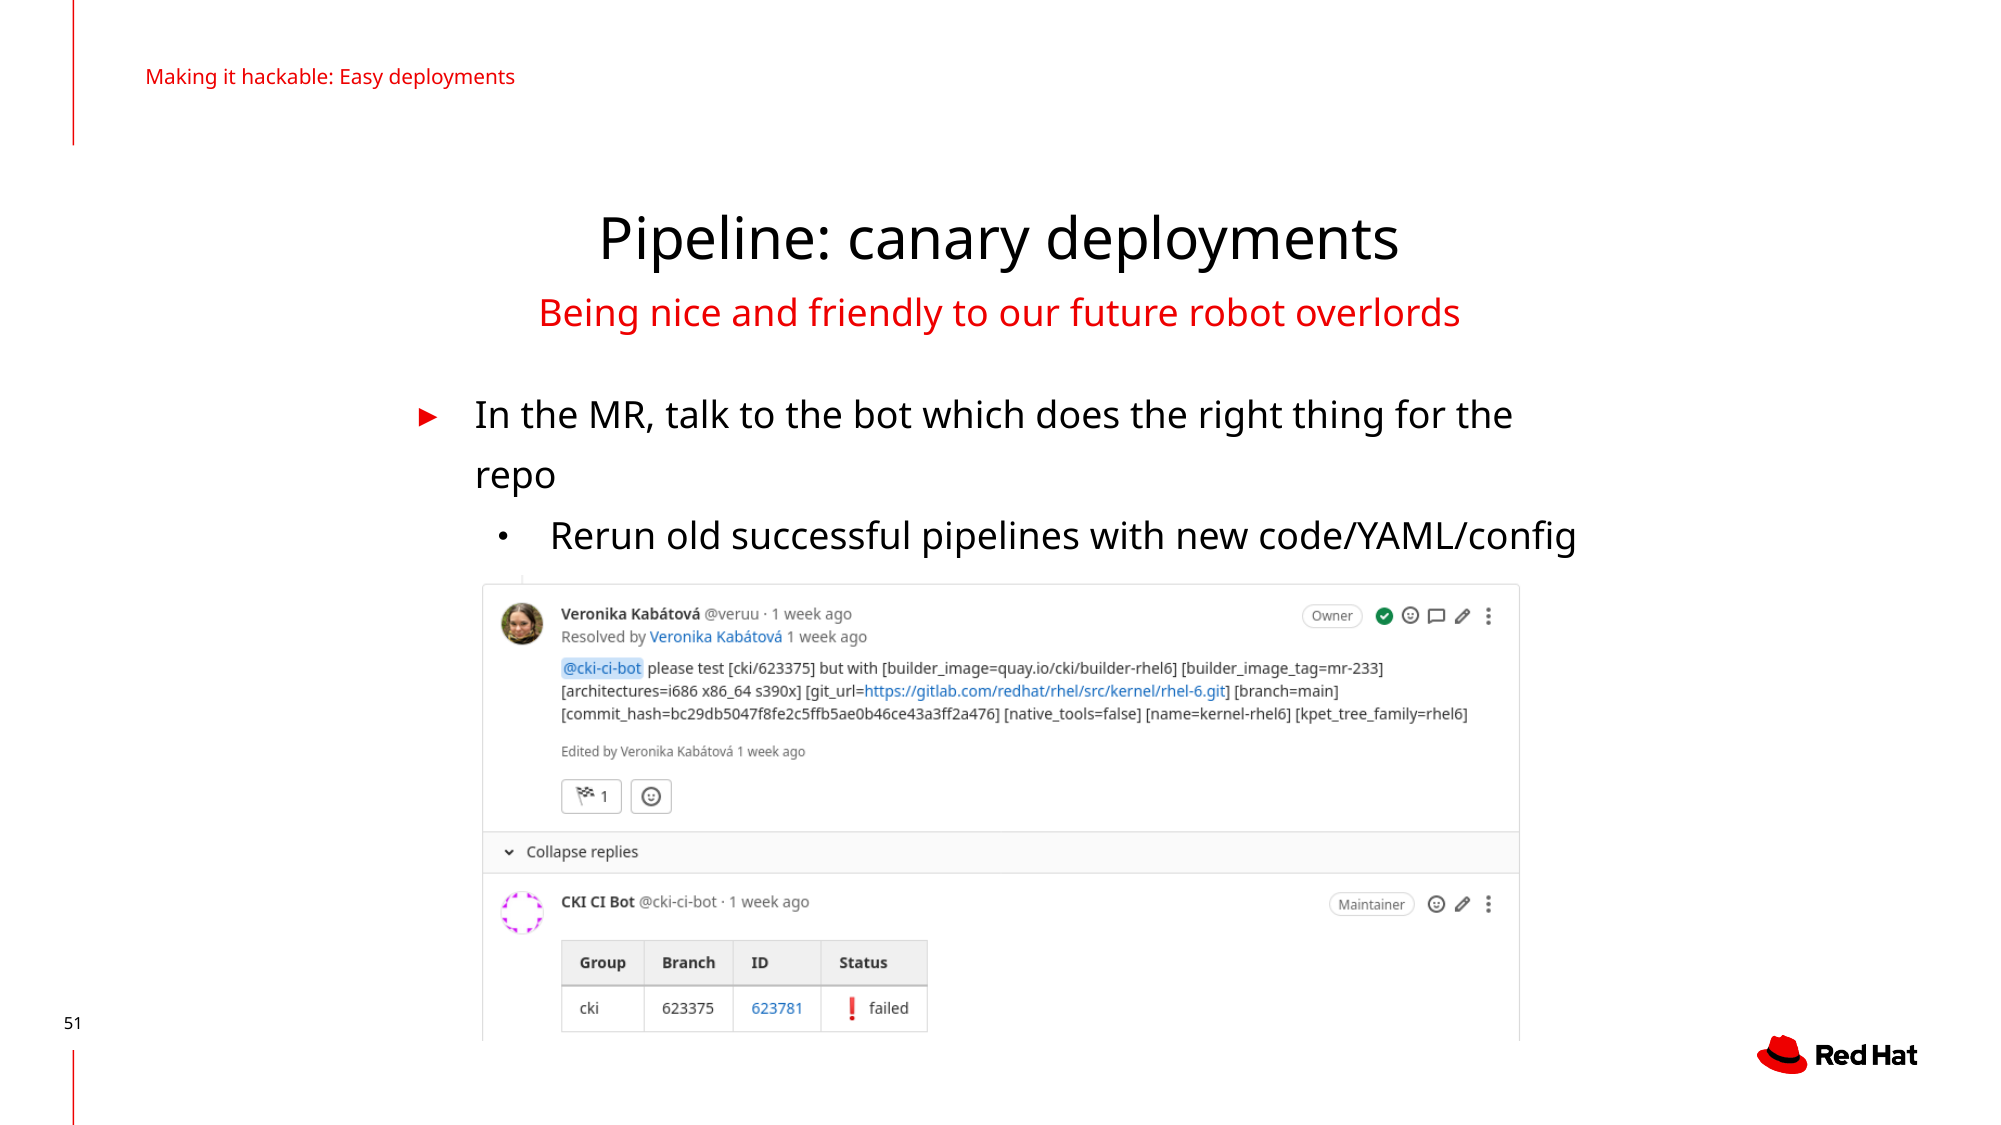

# Making it hackable: Easy deployments
Pipeline: canary deployments
Being nice and friendly to our future robot overlords
In the MR, talk to the bot which does the right thing for the repo
Rerun old successful pipelines with new code/YAML/config
Tagged so they do not cause user-visible effects